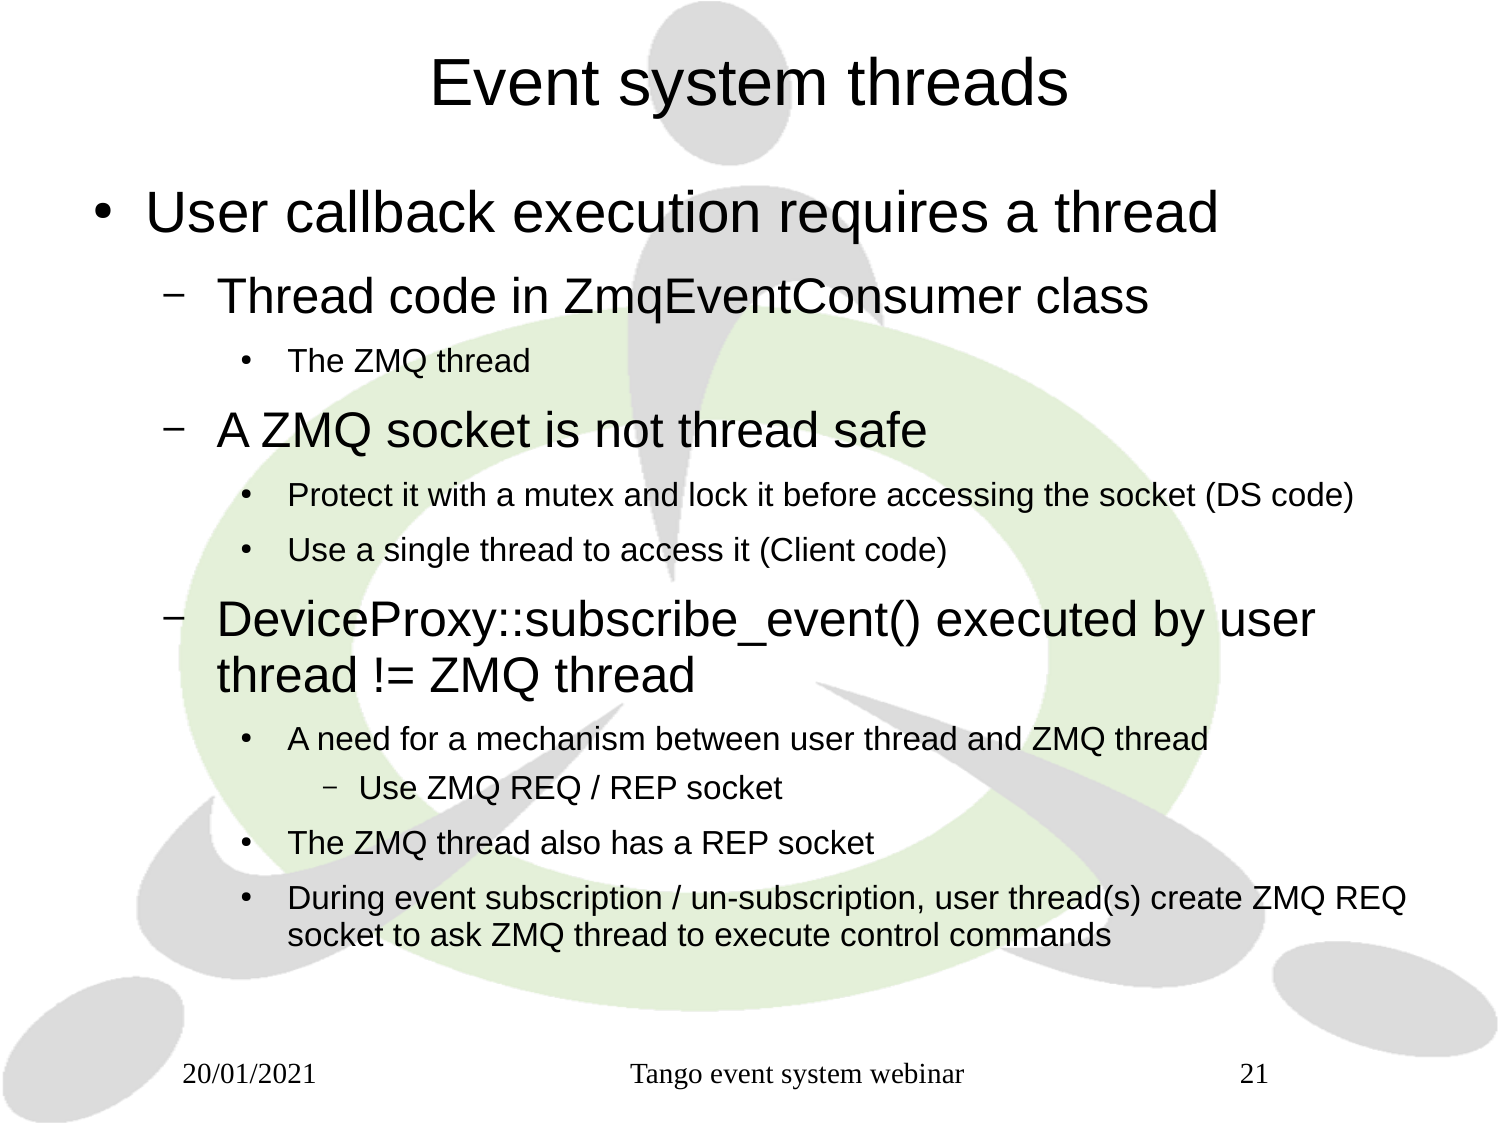

# Event system threads
User callback execution requires a thread
Thread code in ZmqEventConsumer class
The ZMQ thread
A ZMQ socket is not thread safe
Protect it with a mutex and lock it before accessing the socket (DS code)
Use a single thread to access it (Client code)
DeviceProxy::subscribe_event() executed by user thread != ZMQ thread
A need for a mechanism between user thread and ZMQ thread
Use ZMQ REQ / REP socket
The ZMQ thread also has a REP socket
During event subscription / un-subscription, user thread(s) create ZMQ REQ socket to ask ZMQ thread to execute control commands
20/01/2021
Tango event system webinar
21